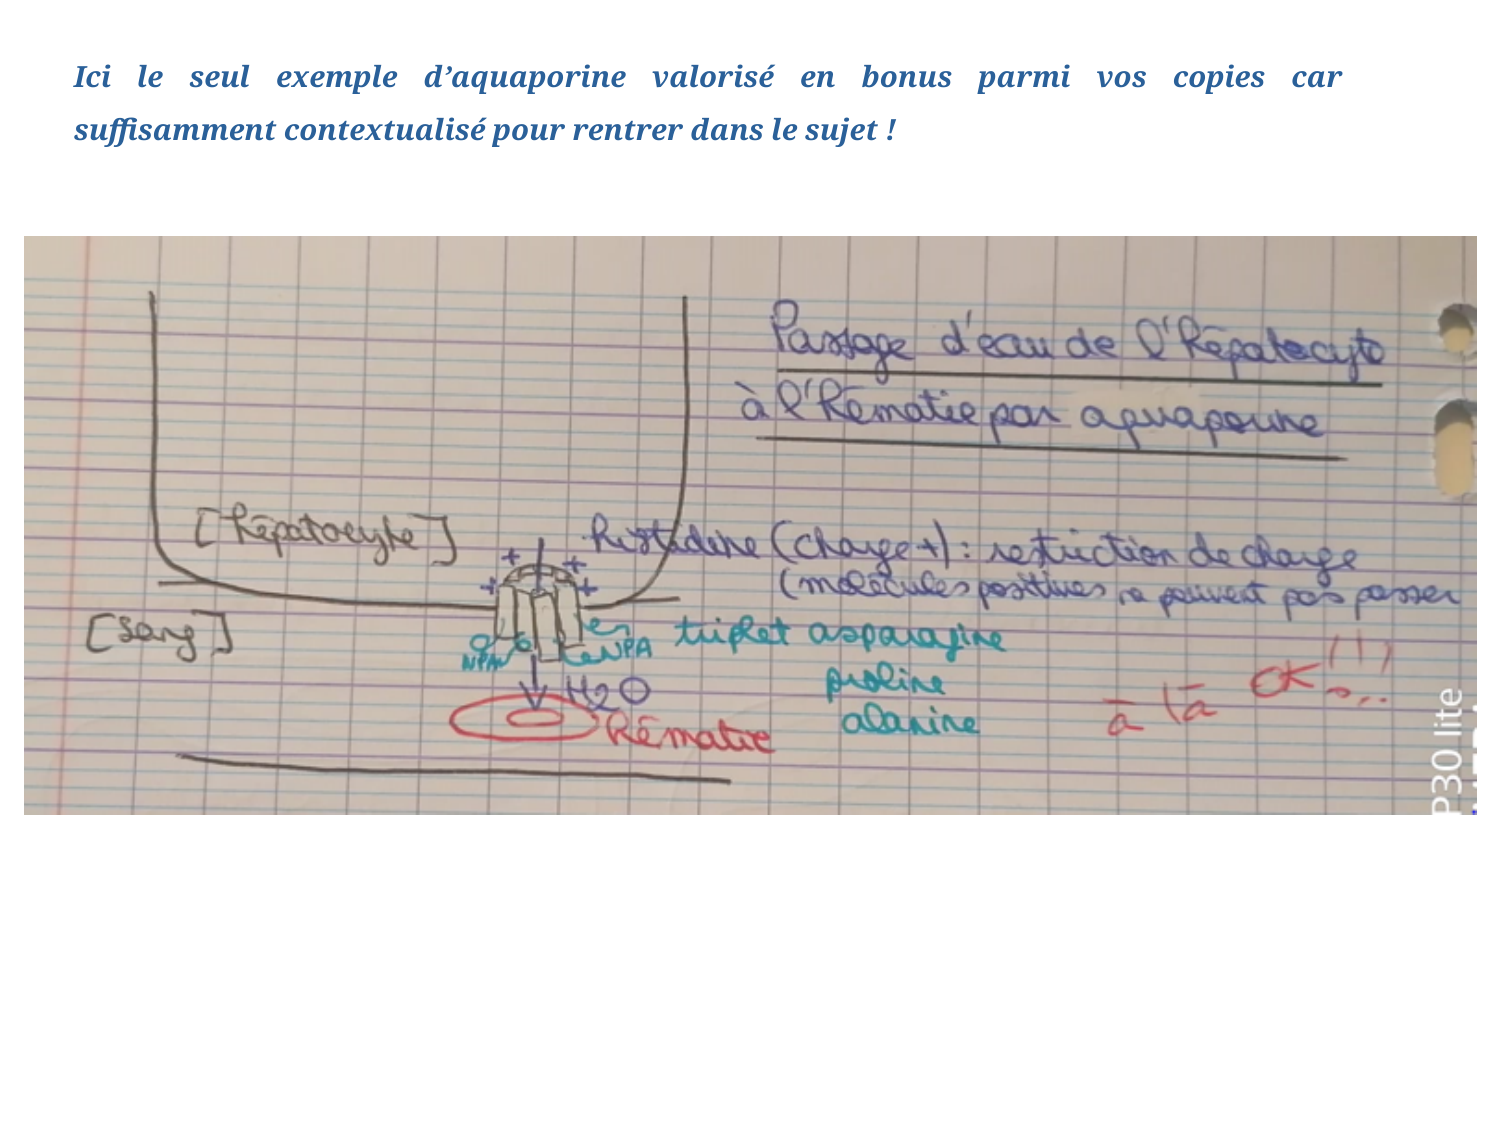

Ici le seul exemple d’aquaporine valorisé en bonus parmi vos copies car suffisamment contextualisé pour rentrer dans le sujet !